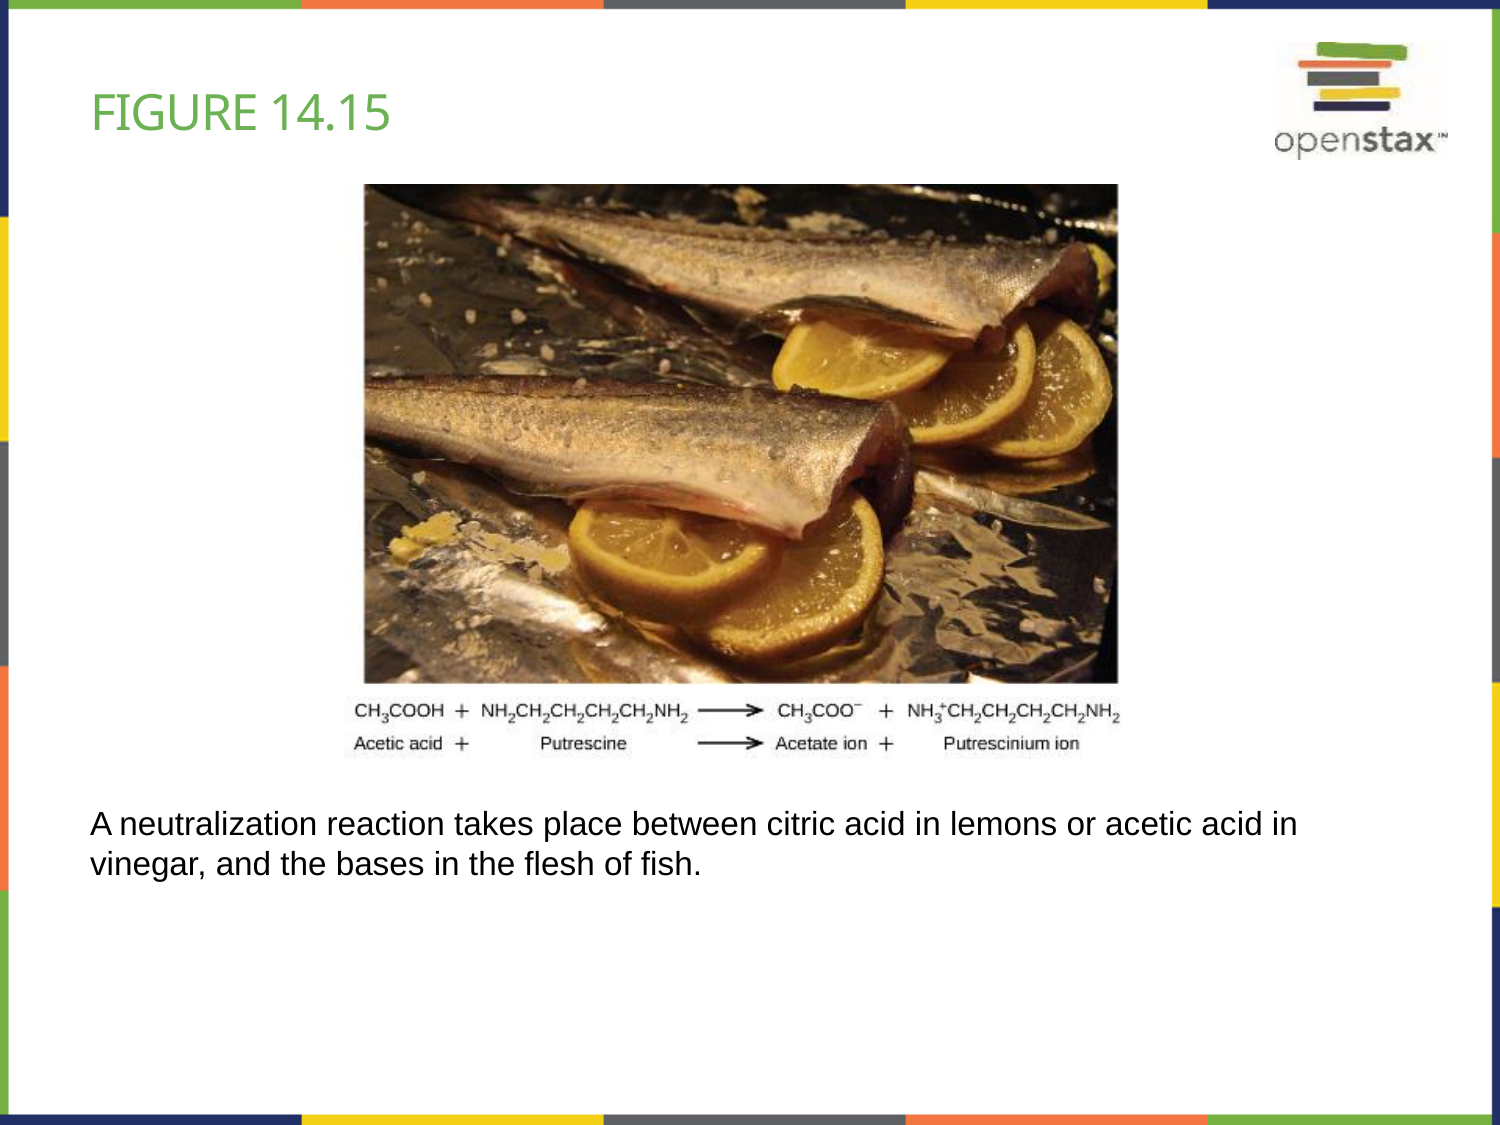

# Figure 14.15
A neutralization reaction takes place between citric acid in lemons or acetic acid in vinegar, and the bases in the flesh of fish.